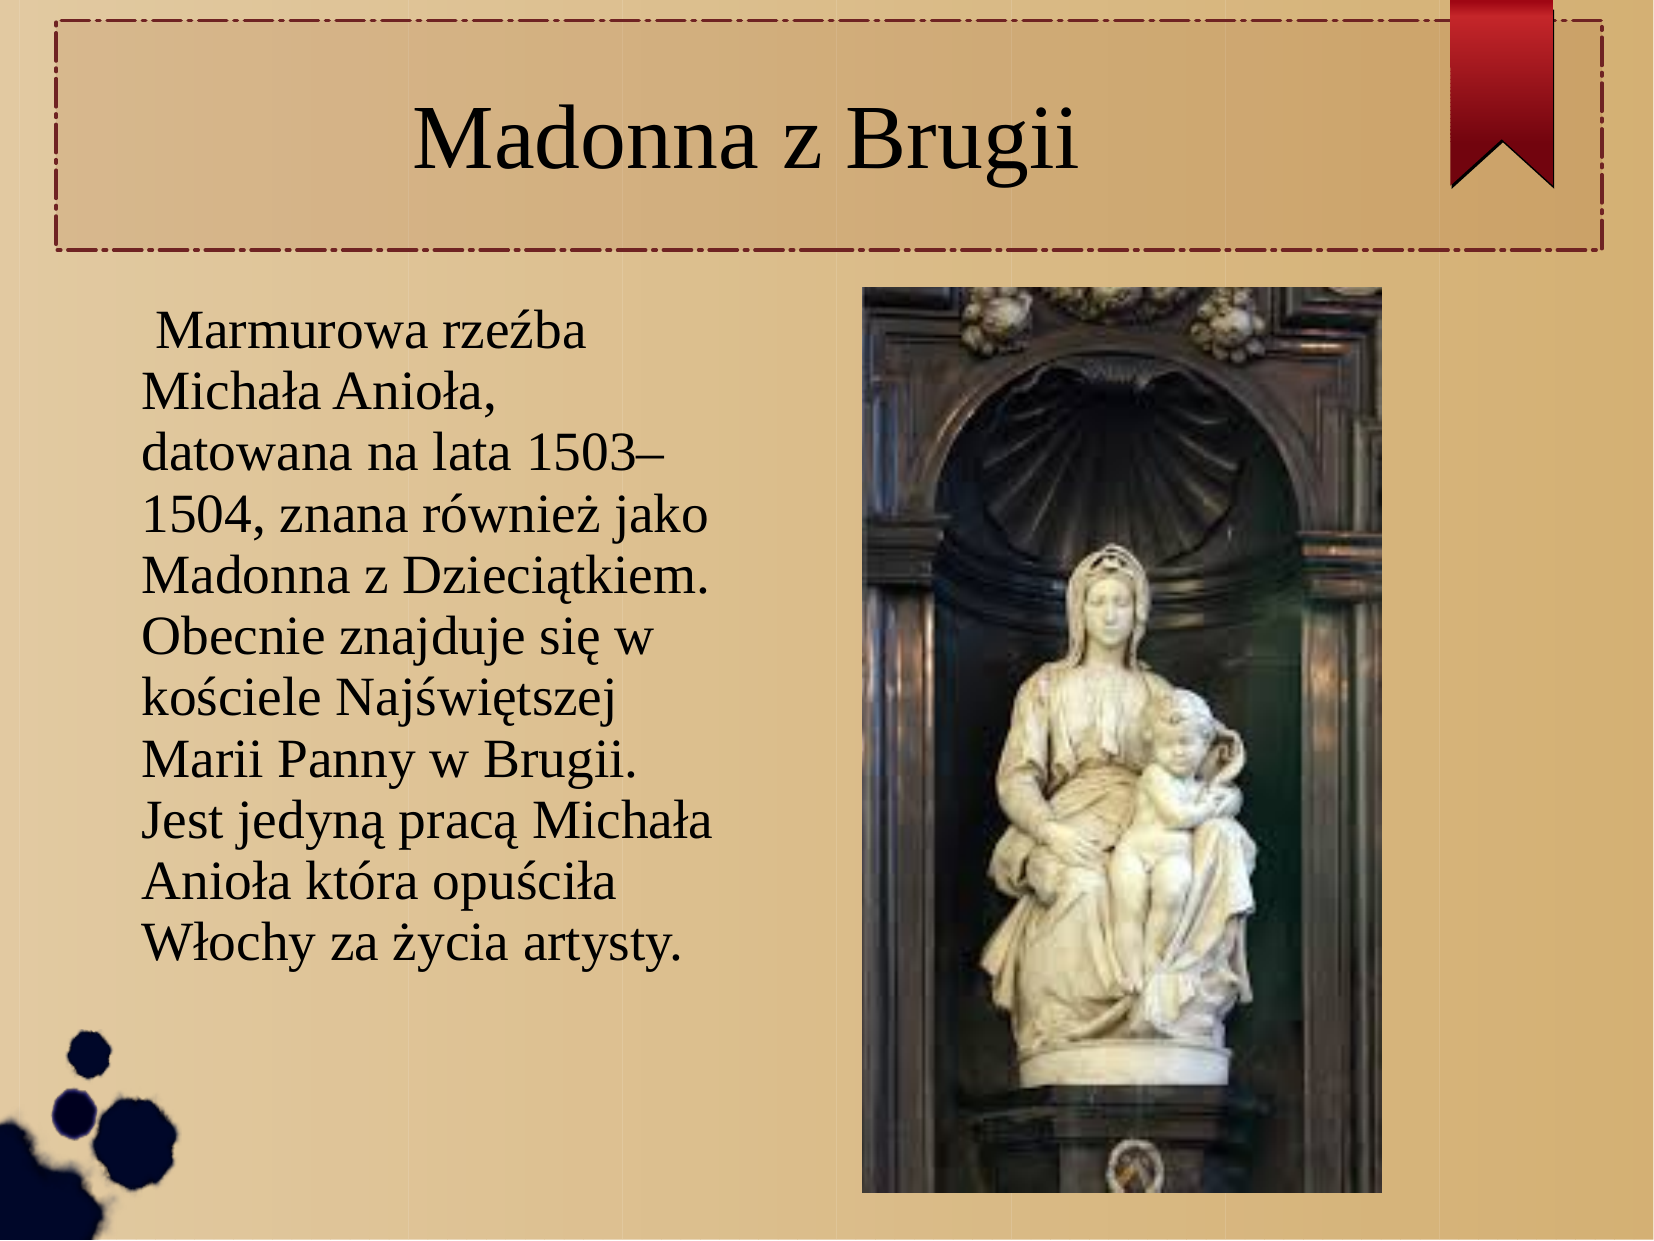

# Madonna z Brugii
 Marmurowa rzeźba Michała Anioła, datowana na lata 1503–1504, znana również jako Madonna z Dzieciątkiem. Obecnie znajduje się w kościele Najświętszej Marii Panny w Brugii. Jest jedyną pracą Michała Anioła która opuściła Włochy za życia artysty.